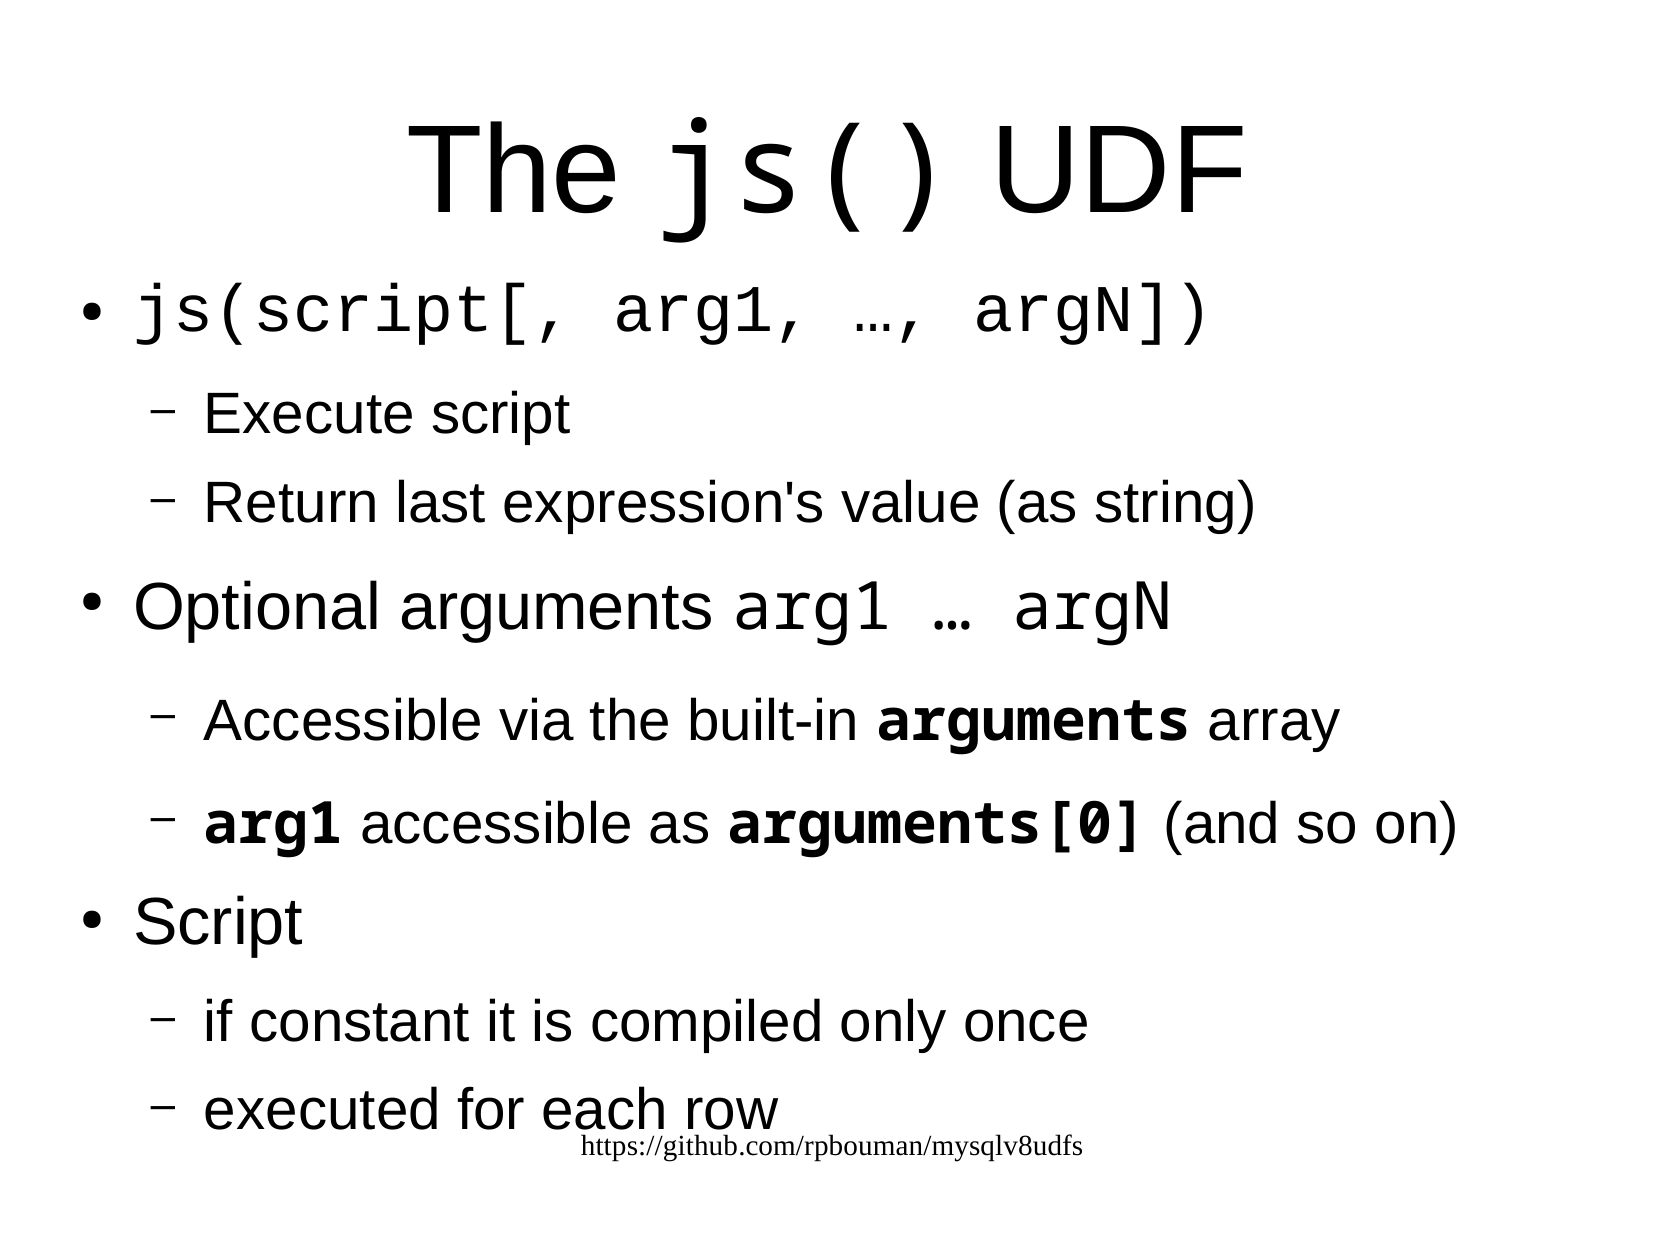

# The js() UDF
js(script[, arg1, …, argN])
Execute script
Return last expression's value (as string)
Optional arguments arg1 … argN
Accessible via the built-in arguments array
arg1 accessible as arguments[0] (and so on)
Script
if constant it is compiled only once
executed for each row